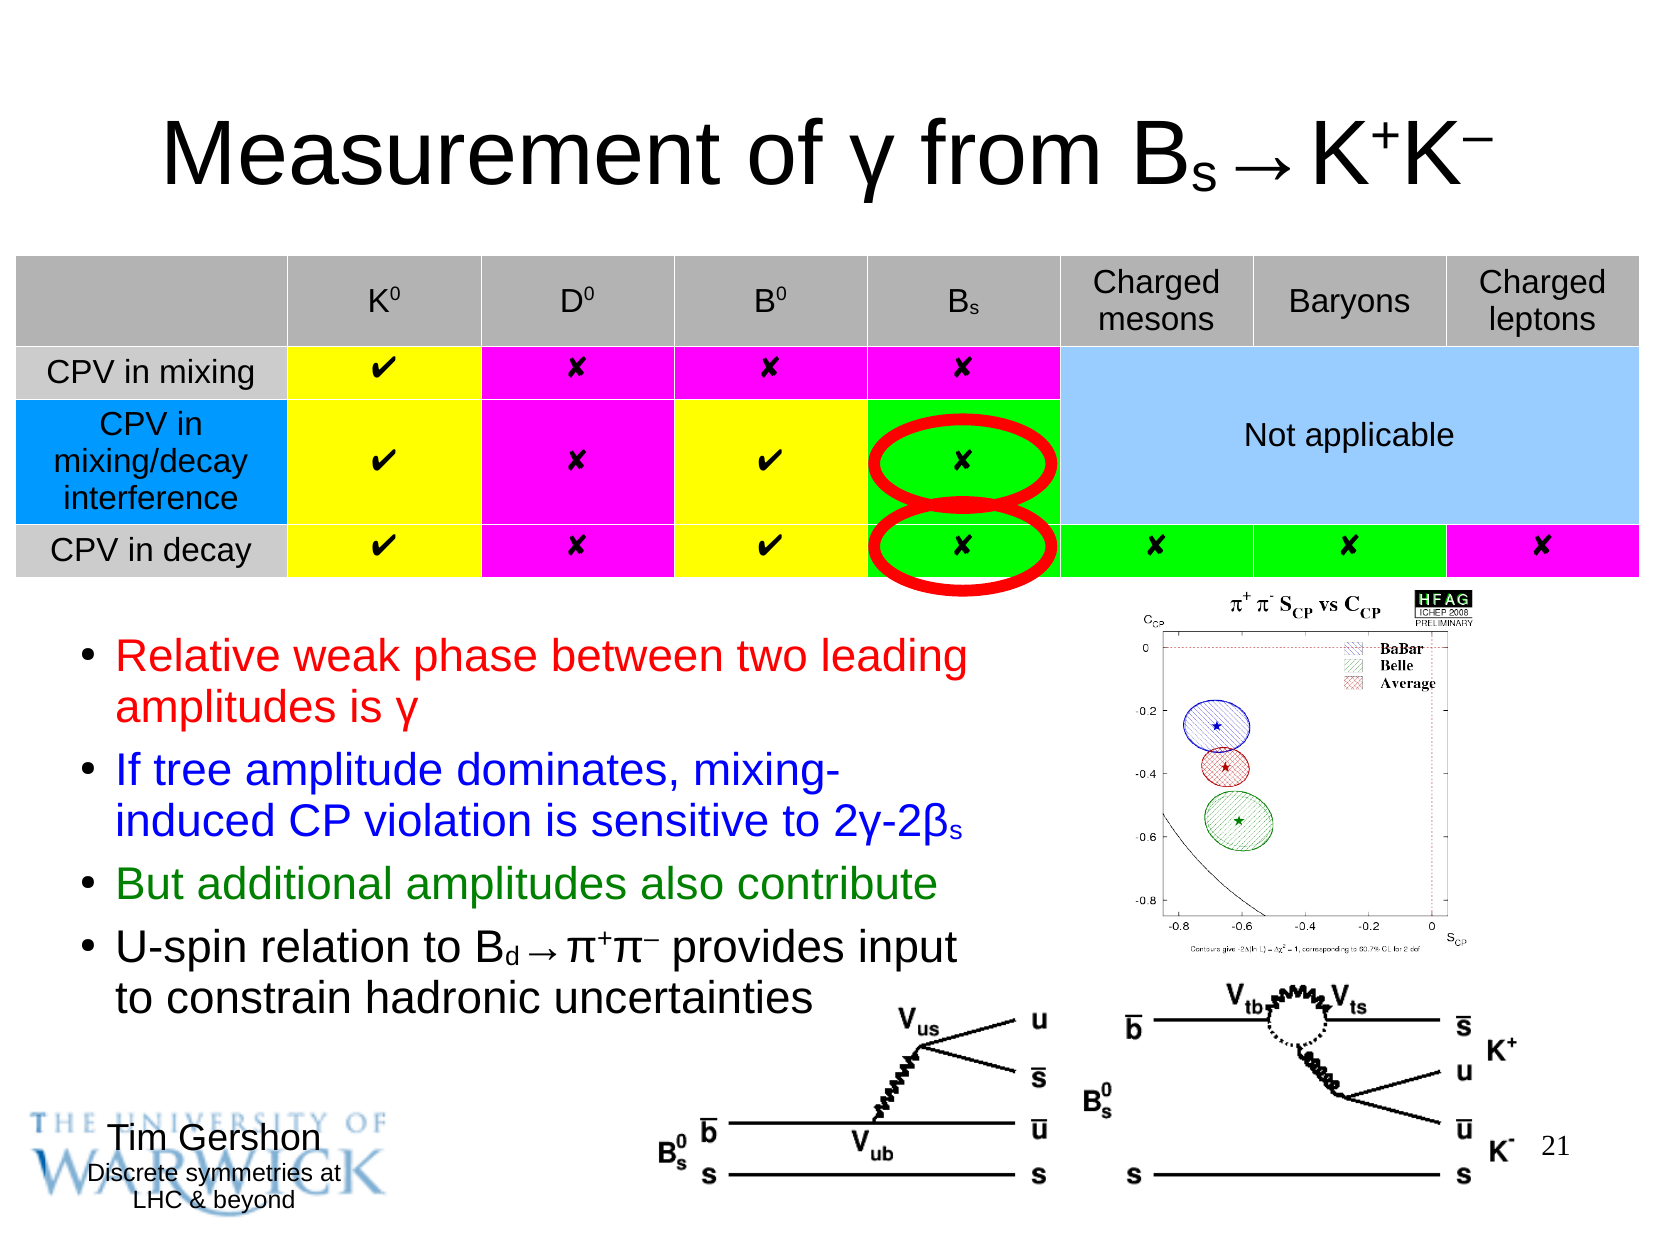

# Measurement of γ from Bs→K+K–
| | K0 | D0 | B0 | Bs | Charged mesons | Baryons | Charged leptons |
| --- | --- | --- | --- | --- | --- | --- | --- |
| CPV in mixing | ✔ | ✘ | ✘ | ✘ | Not applicable | | |
| CPV in mixing/decay interference | ✔ | ✘ | ✔ | ✘ | | | |
| CPV in decay | ✔ | ✘ | ✔ | ✘ | ✘ | ✘ | ✘ |
Relative weak phase between two leading amplitudes is γ
If tree amplitude dominates, mixing-induced CP violation is sensitive to 2γ-2βs
But additional amplitudes also contribute
U-spin relation to Bd→π+π– provides input to constrain hadronic uncertainties
Tim Gershon
Discrete symmetries at LHC & beyond
21